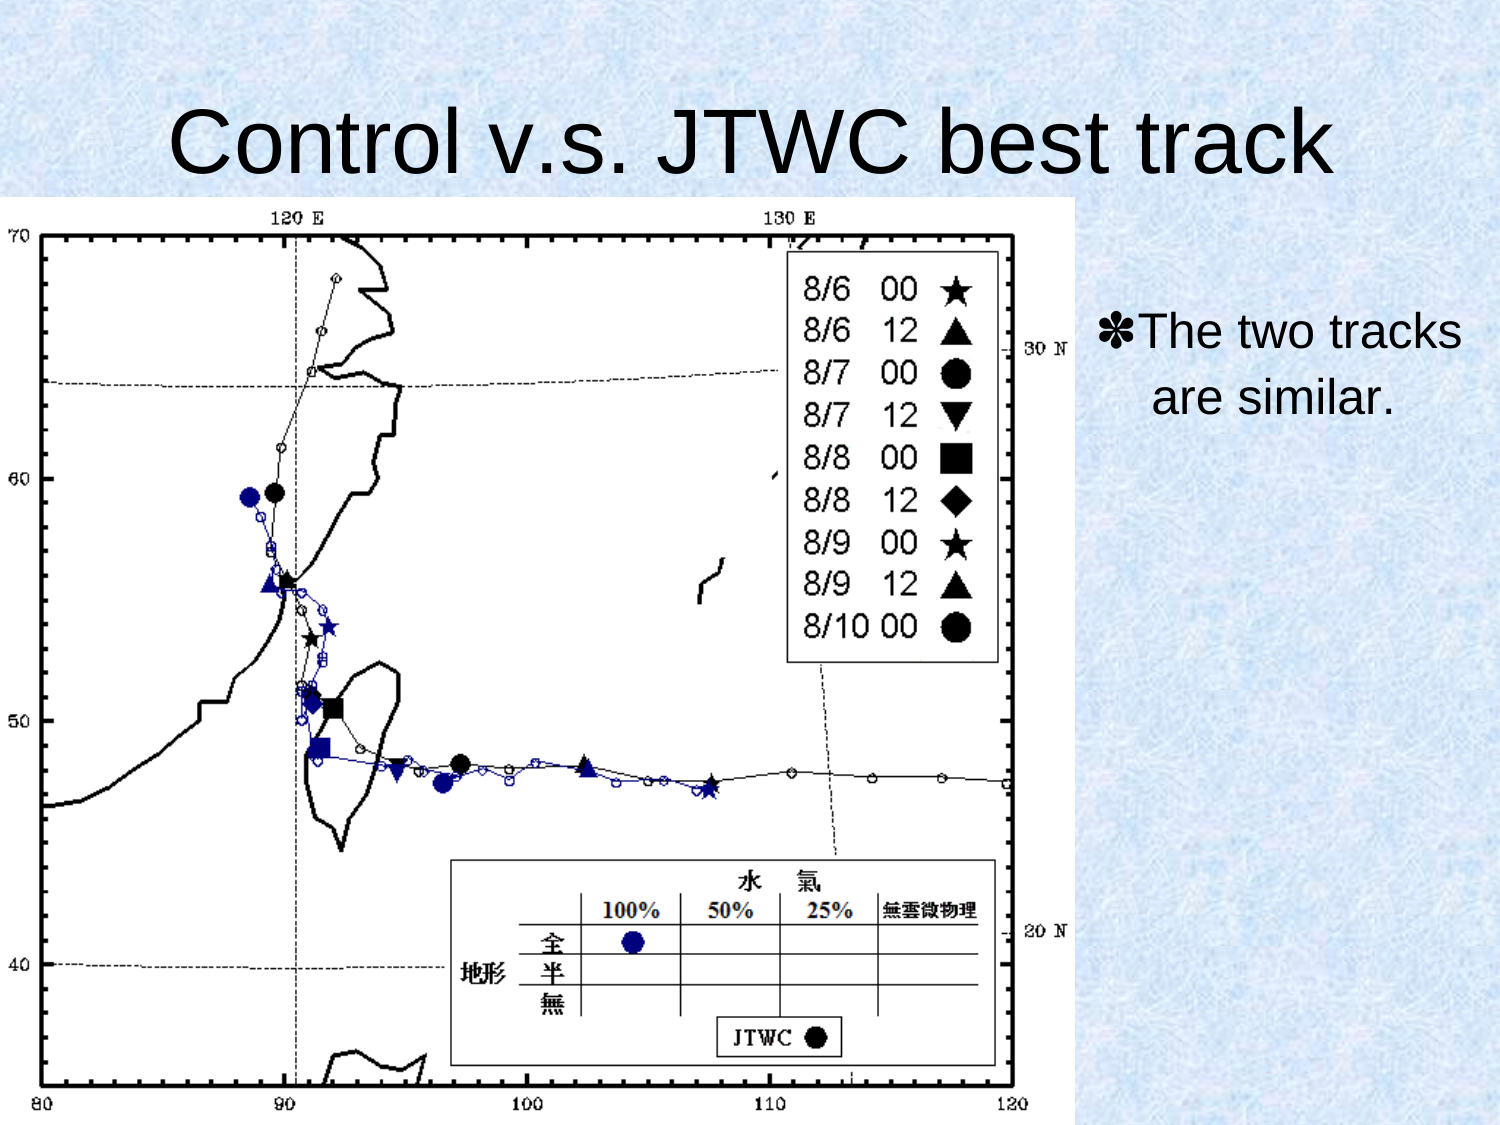

# Control v.s. JTWC best track
✽The two tracks
 are similar.